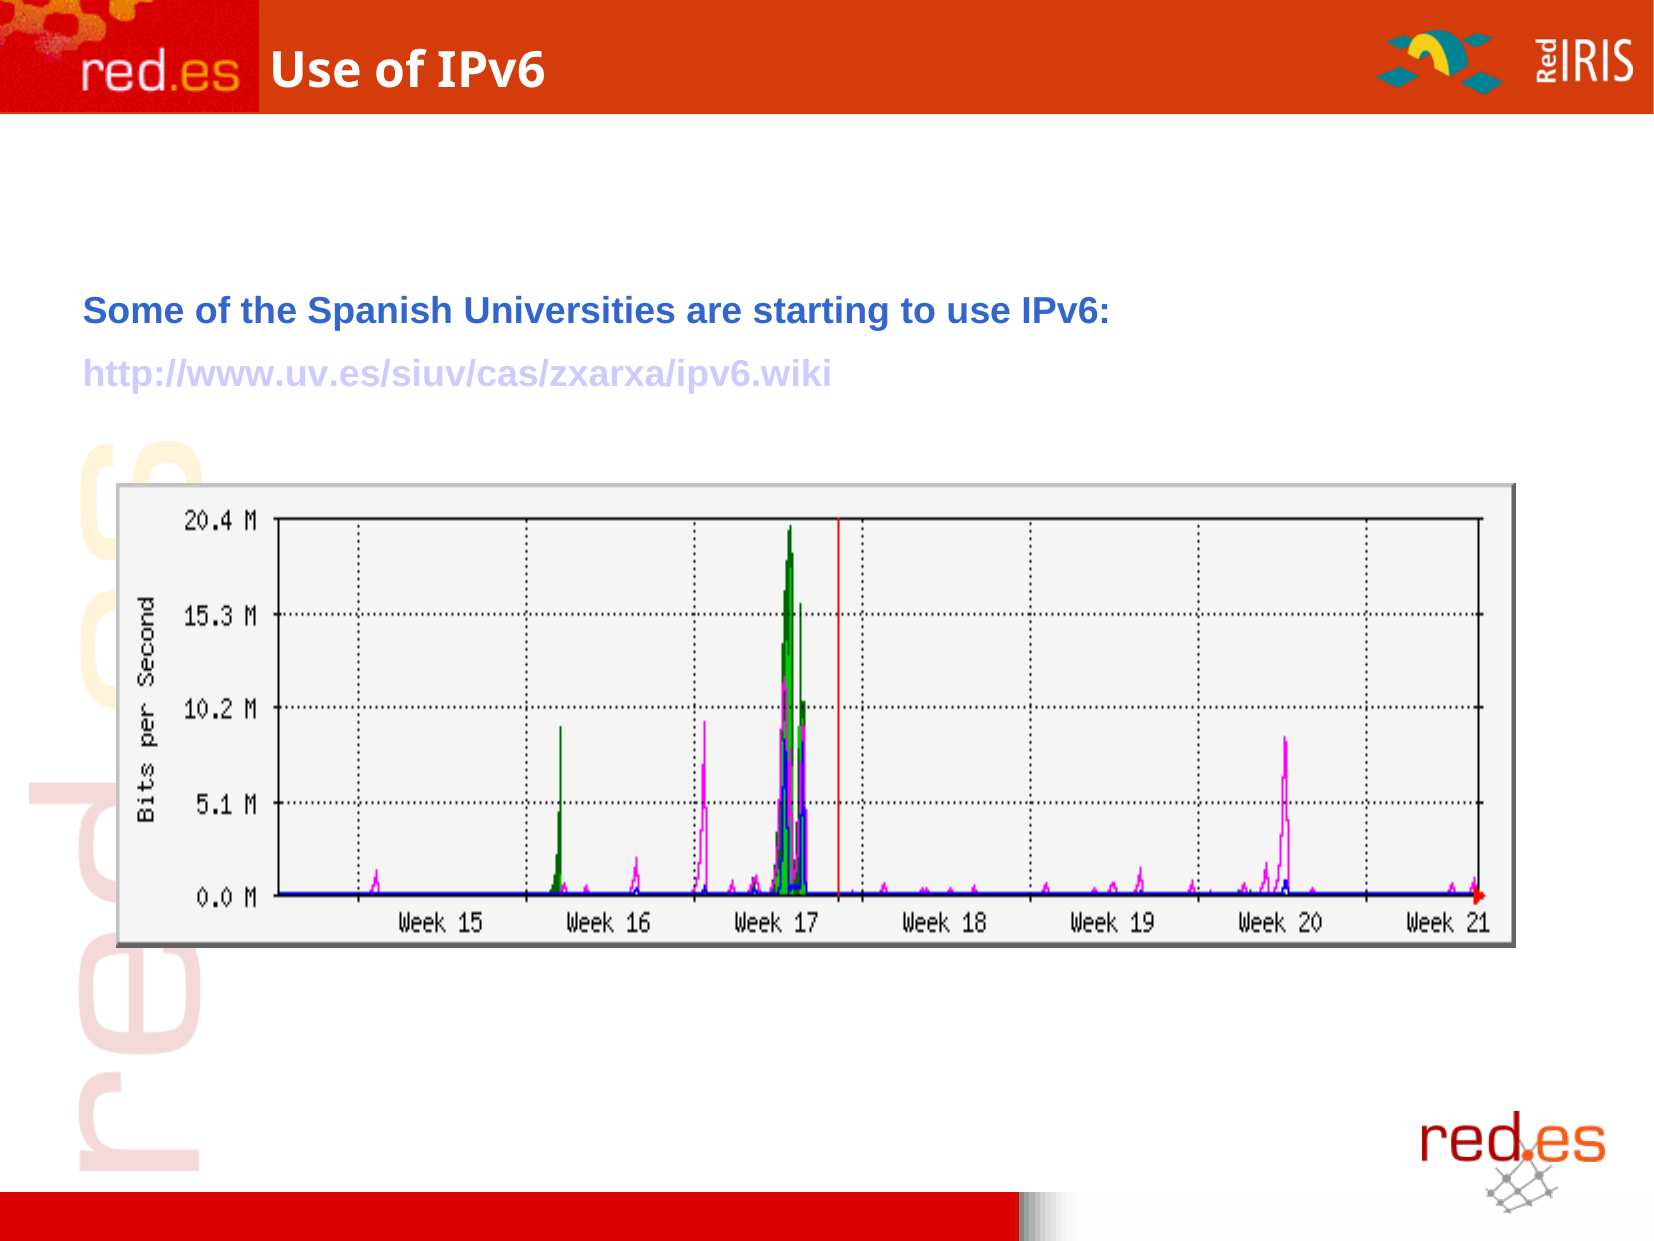

# Use of IPv6
Some of the Spanish Universities are starting to use IPv6:
http://www.uv.es/siuv/cas/zxarxa/ipv6.wiki